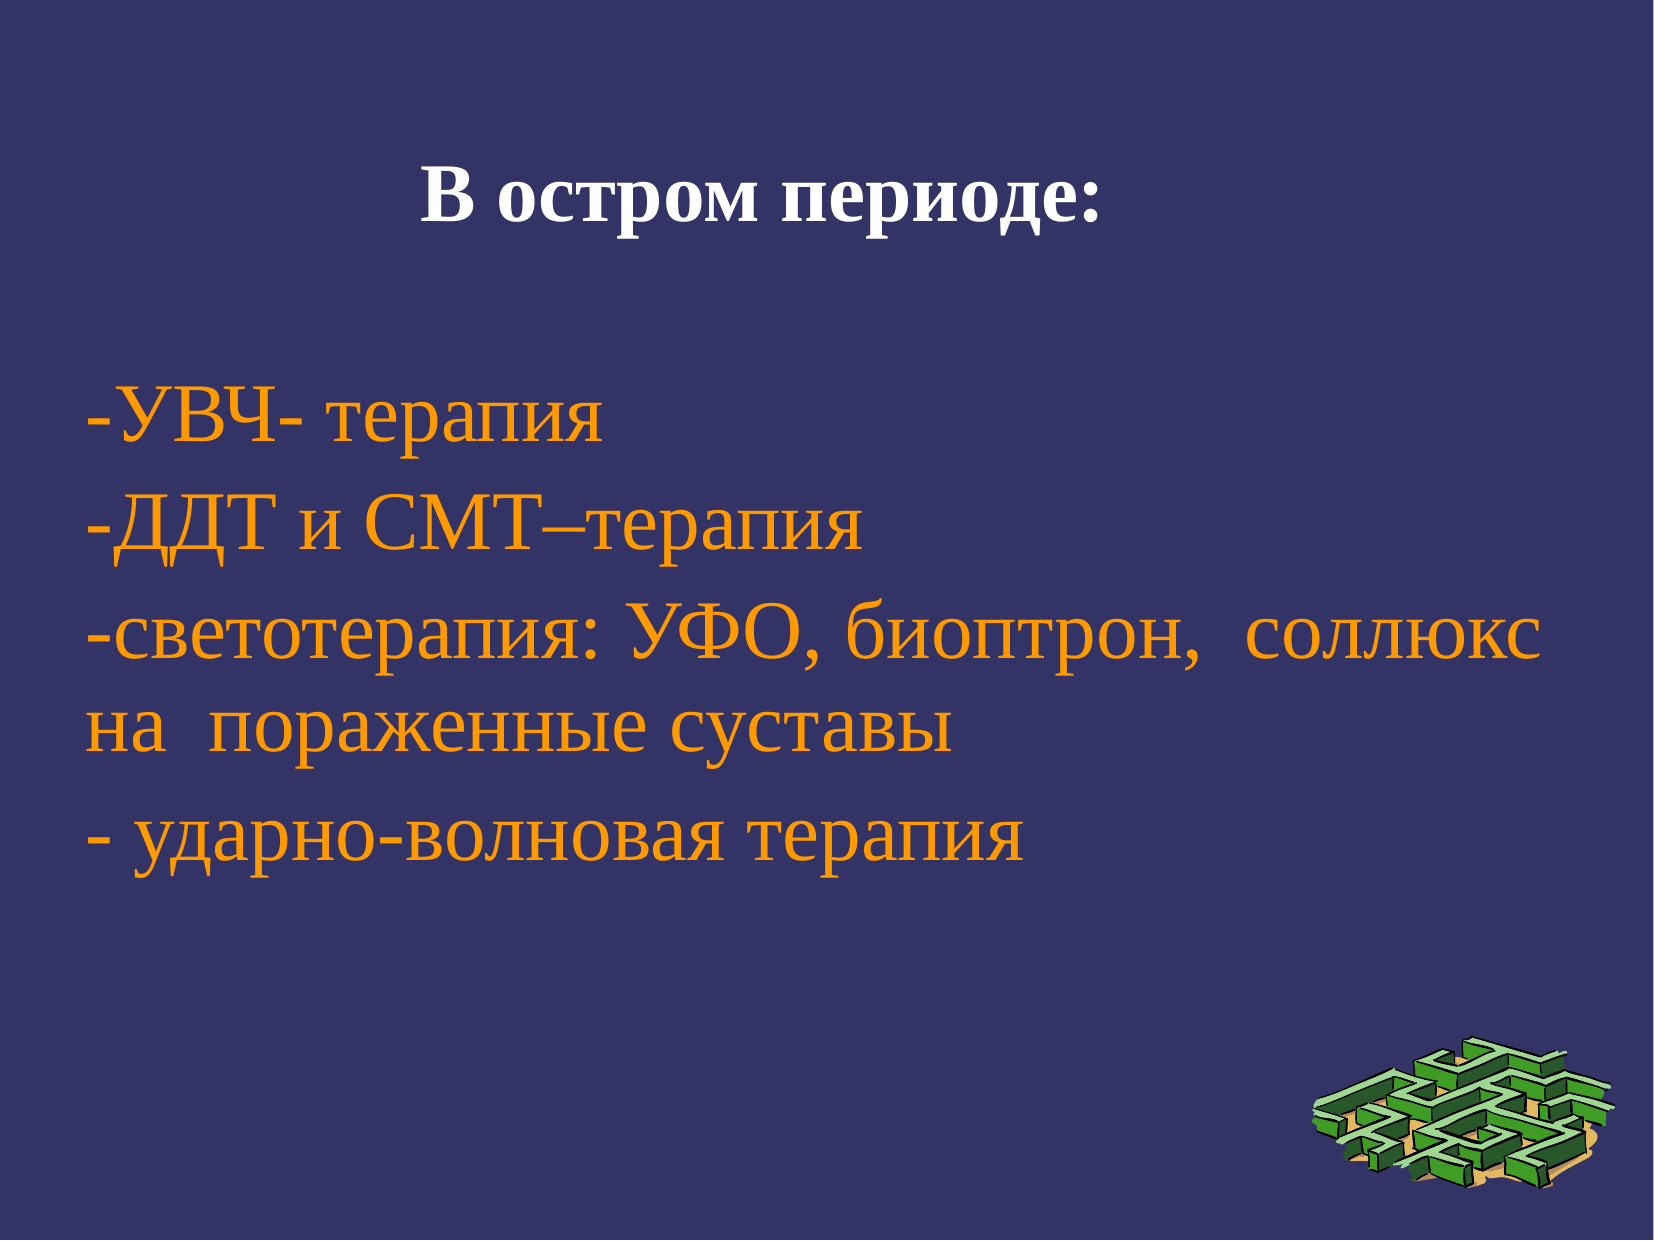

В остром периоде:
-УВЧ- терапия
-ДДТ и СМТ–терапия
-светотерапия: УФО, биоптрон, соллюкс на пораженные суставы
- ударно-волновая терапия